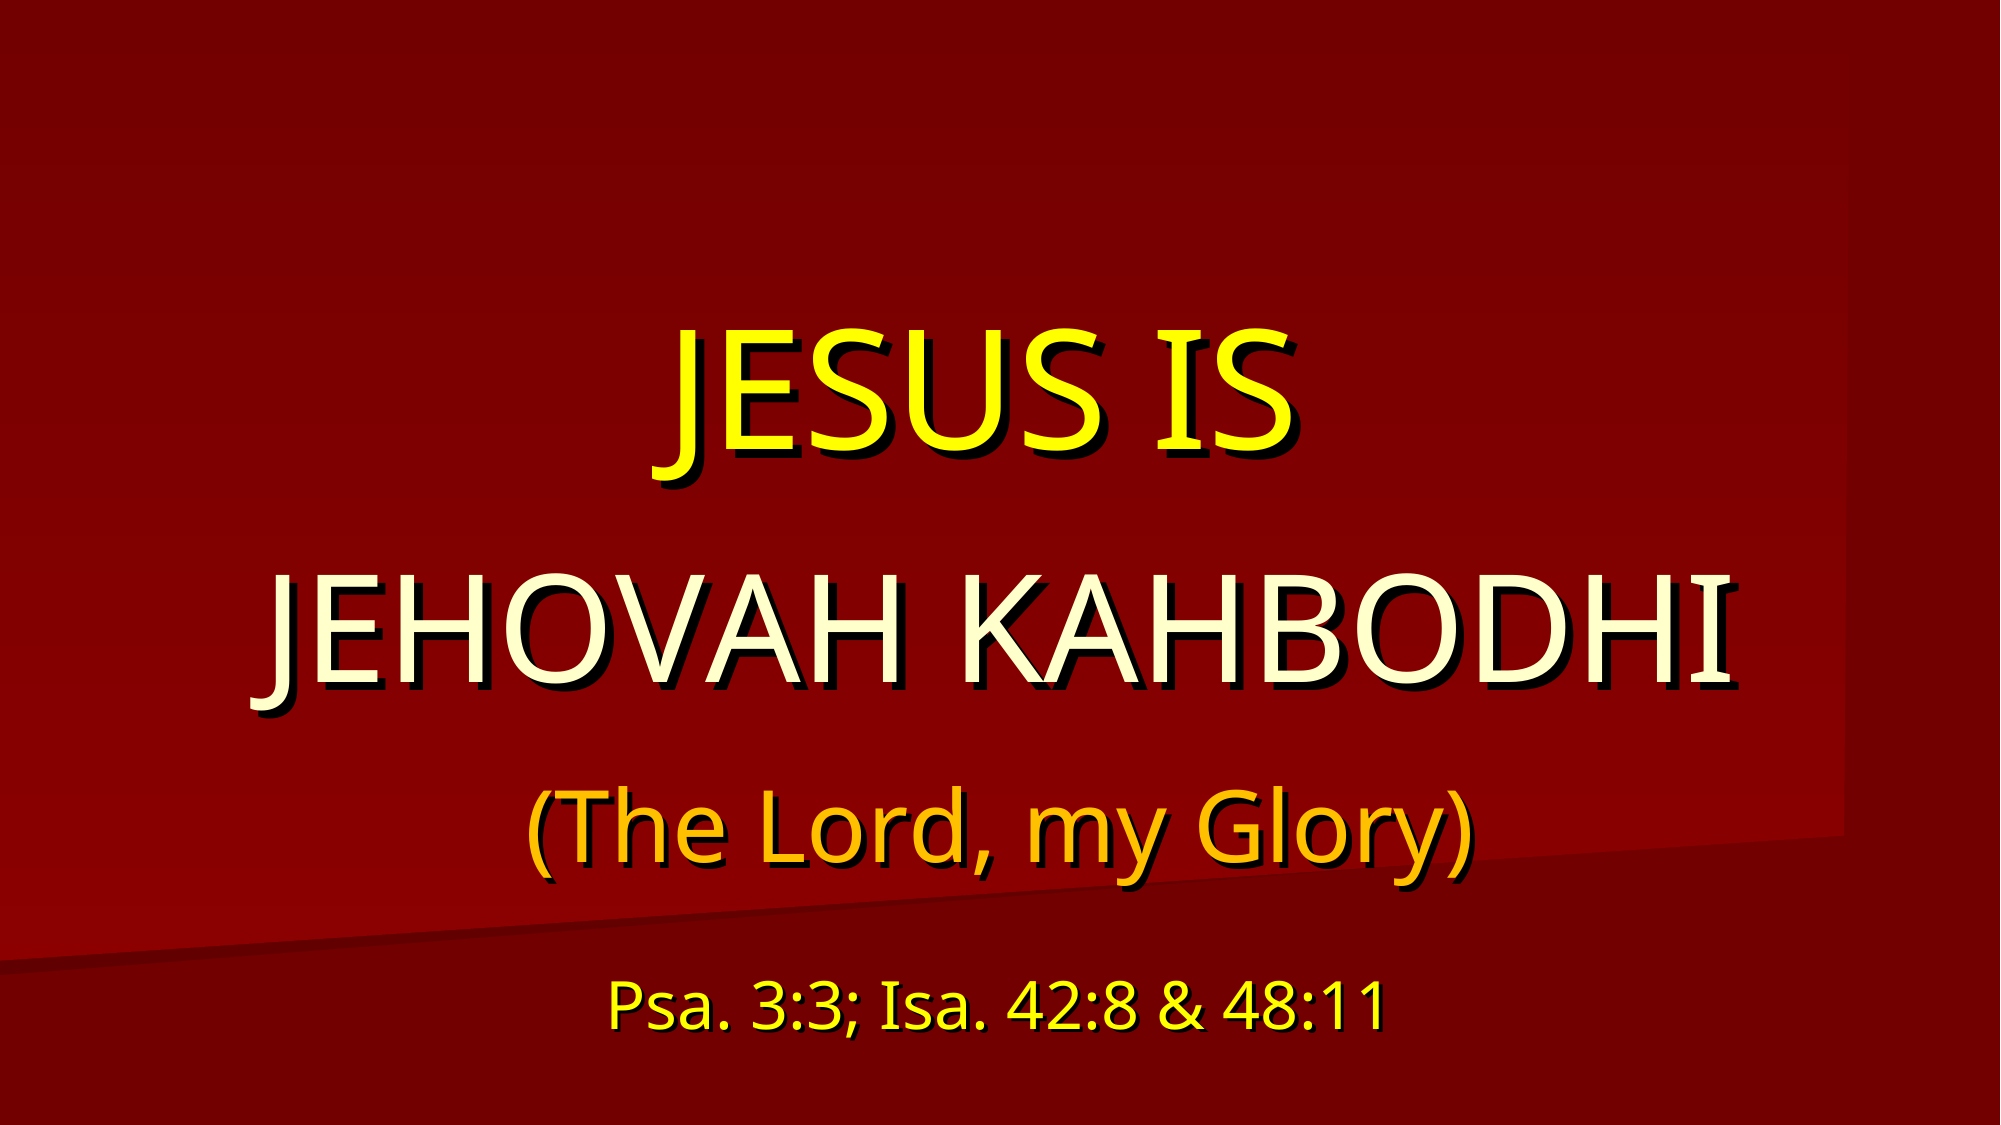

# JESUS IS JEHOVAH KAHBODHI (The Lord, my Glory) Psa. 3:3; Isa. 42:8 & 48:11